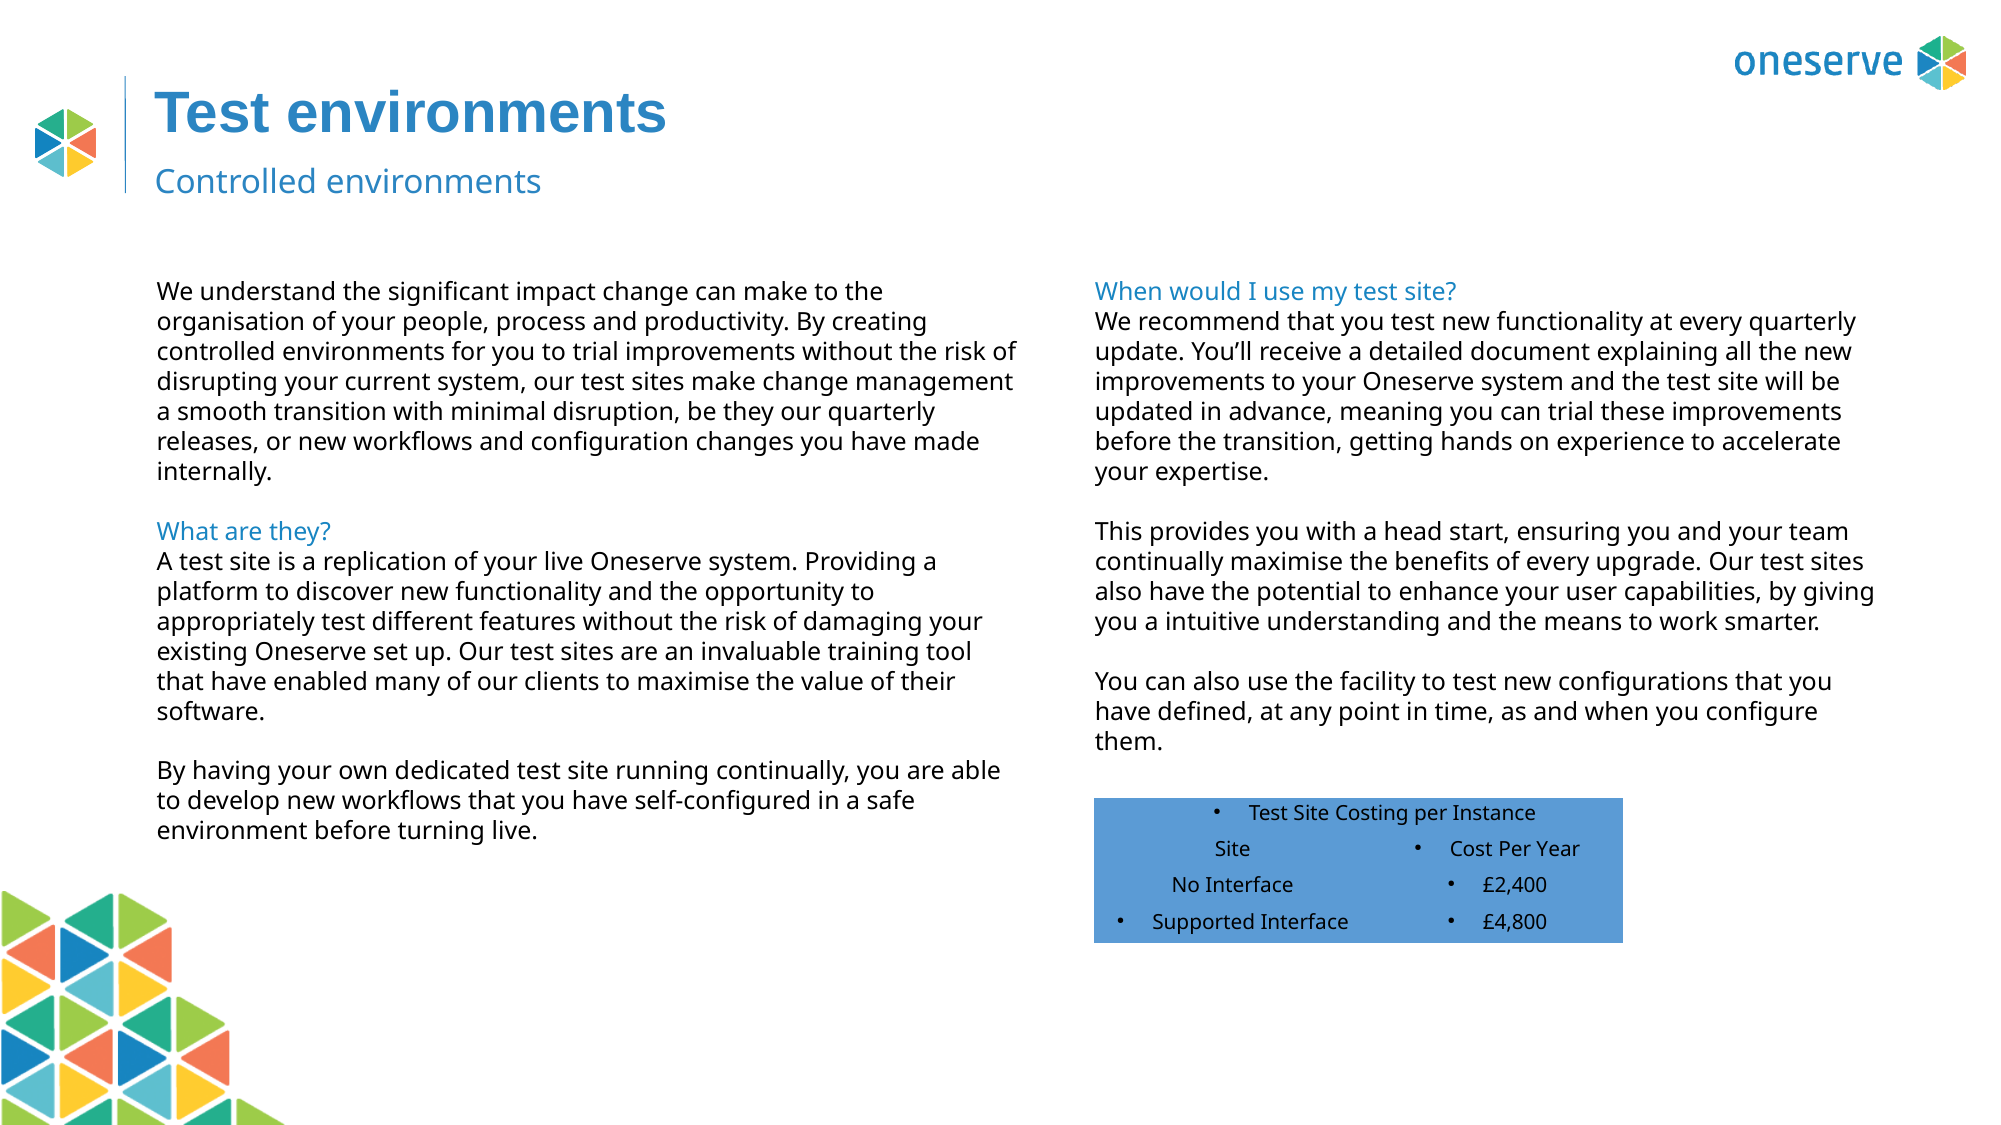

Test environments
Controlled environments
We understand the significant impact change can make to the organisation of your people, process and productivity. By creating controlled environments for you to trial improvements without the risk of disrupting your current system, our test sites make change management a smooth transition with minimal disruption, be they our quarterly releases, or new workflows and configuration changes you have made internally.
What are they?
A test site is a replication of your live Oneserve system. Providing a platform to discover new functionality and the opportunity to appropriately test different features without the risk of damaging your existing Oneserve set up. Our test sites are an invaluable training tool that have enabled many of our clients to maximise the value of their software.
By having your own dedicated test site running continually, you are able to develop new workflows that you have self-configured in a safe environment before turning live.
When would I use my test site?
We recommend that you test new functionality at every quarterly update. You’ll receive a detailed document explaining all the new improvements to your Oneserve system and the test site will be updated in advance, meaning you can trial these improvements before the transition, getting hands on experience to accelerate your expertise.
This provides you with a head start, ensuring you and your team continually maximise the benefits of every upgrade. Our test sites also have the potential to enhance your user capabilities, by giving you a intuitive understanding and the means to work smarter.
You can also use the facility to test new configurations that you have defined, at any point in time, as and when you configure them.
| Test Site Costing per Instance | |
| --- | --- |
| Site | Cost Per Year |
| No Interface | £2,400 |
| Supported Interface | £4,800 |